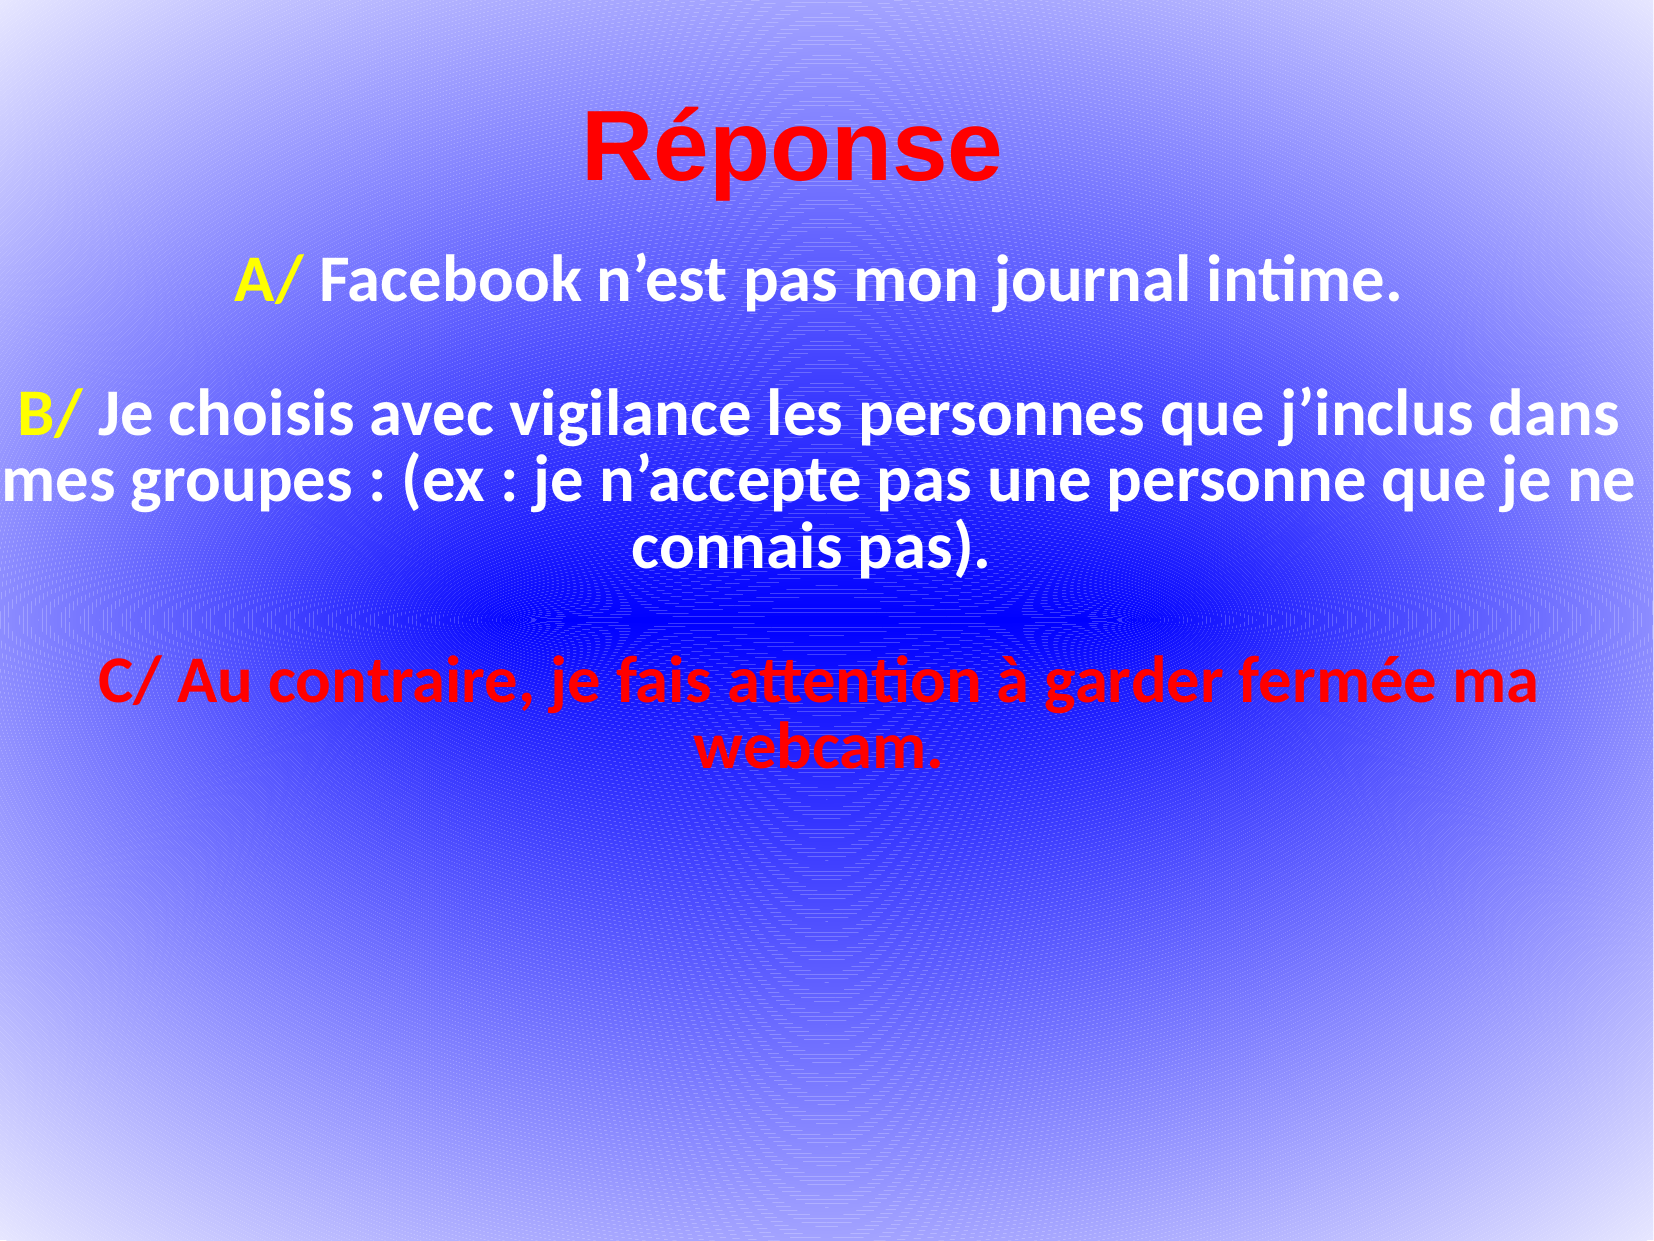

Réponse
A/ Facebook n’est pas mon journal intime.
B/ Je choisis avec vigilance les personnes que j’inclus dans mes groupes : (ex : je n’accepte pas une personne que je ne connais pas).
C/ Au contraire, je fais attention à garder fermée ma webcam.